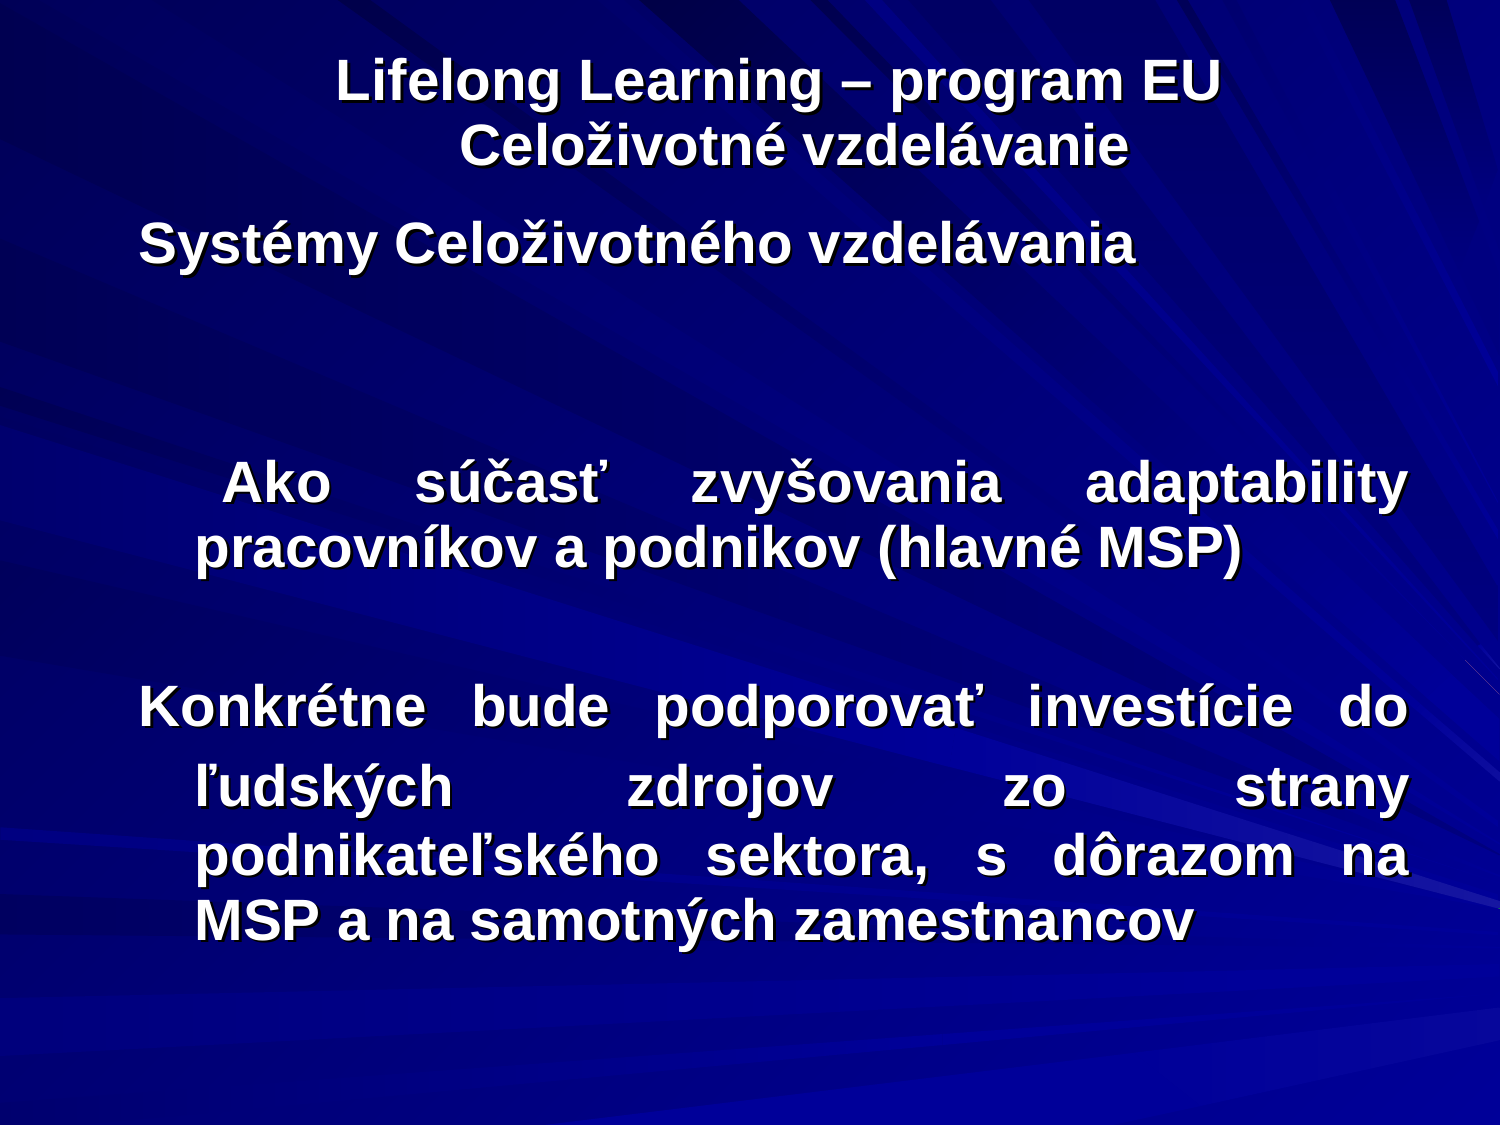

# Lifelong Learning – program EU Celoživotné vzdelávanie
Systémy Celoživotného vzdelávania
 Ako súčasť zvyšovania adaptability pracovníkov a podnikov (hlavné MSP)
Konkrétne bude podporovať investície do ľudských zdrojov zo strany podnikateľského sektora, s dôrazom na MSP a na samotných zamestnancov